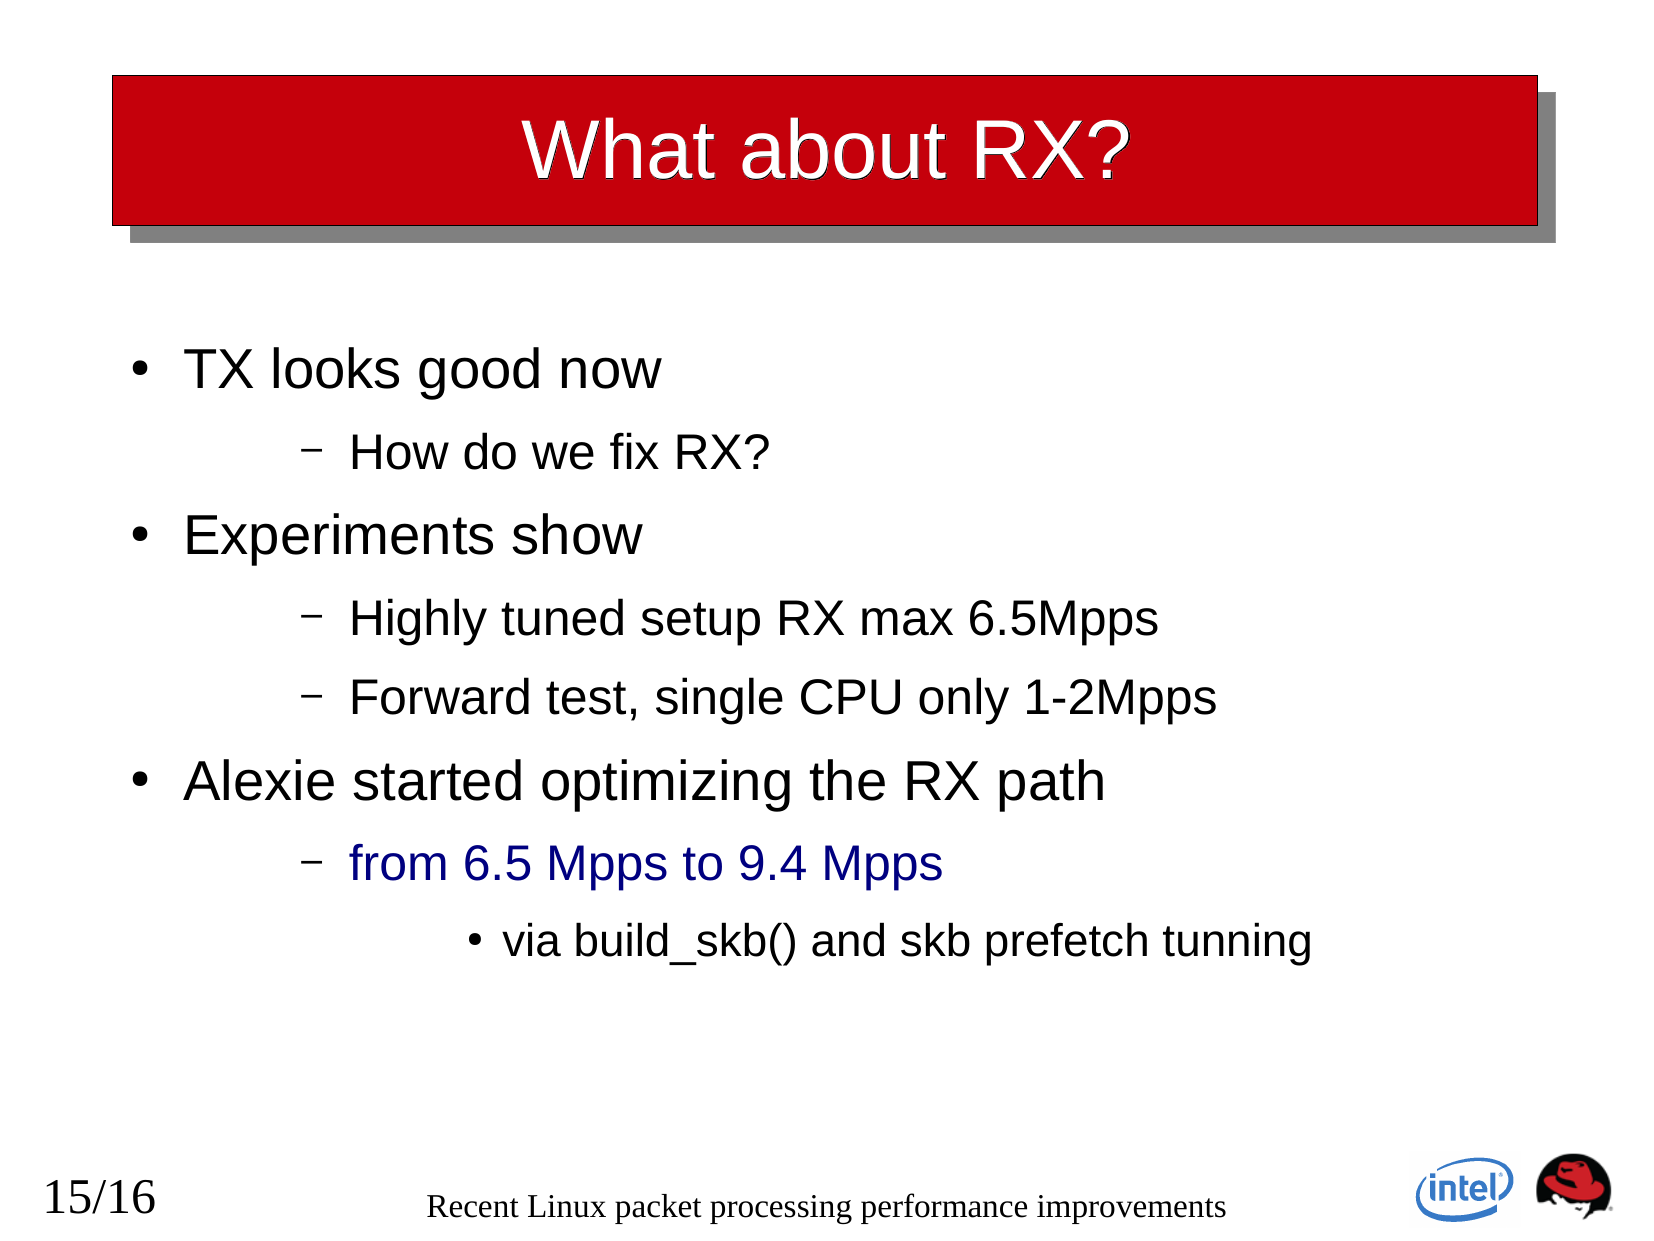

# What about RX?
TX looks good now
How do we fix RX?
Experiments show
Highly tuned setup RX max 6.5Mpps
Forward test, single CPU only 1-2Mpps
Alexie started optimizing the RX path
from 6.5 Mpps to 9.4 Mpps
via build_skb() and skb prefetch tunning